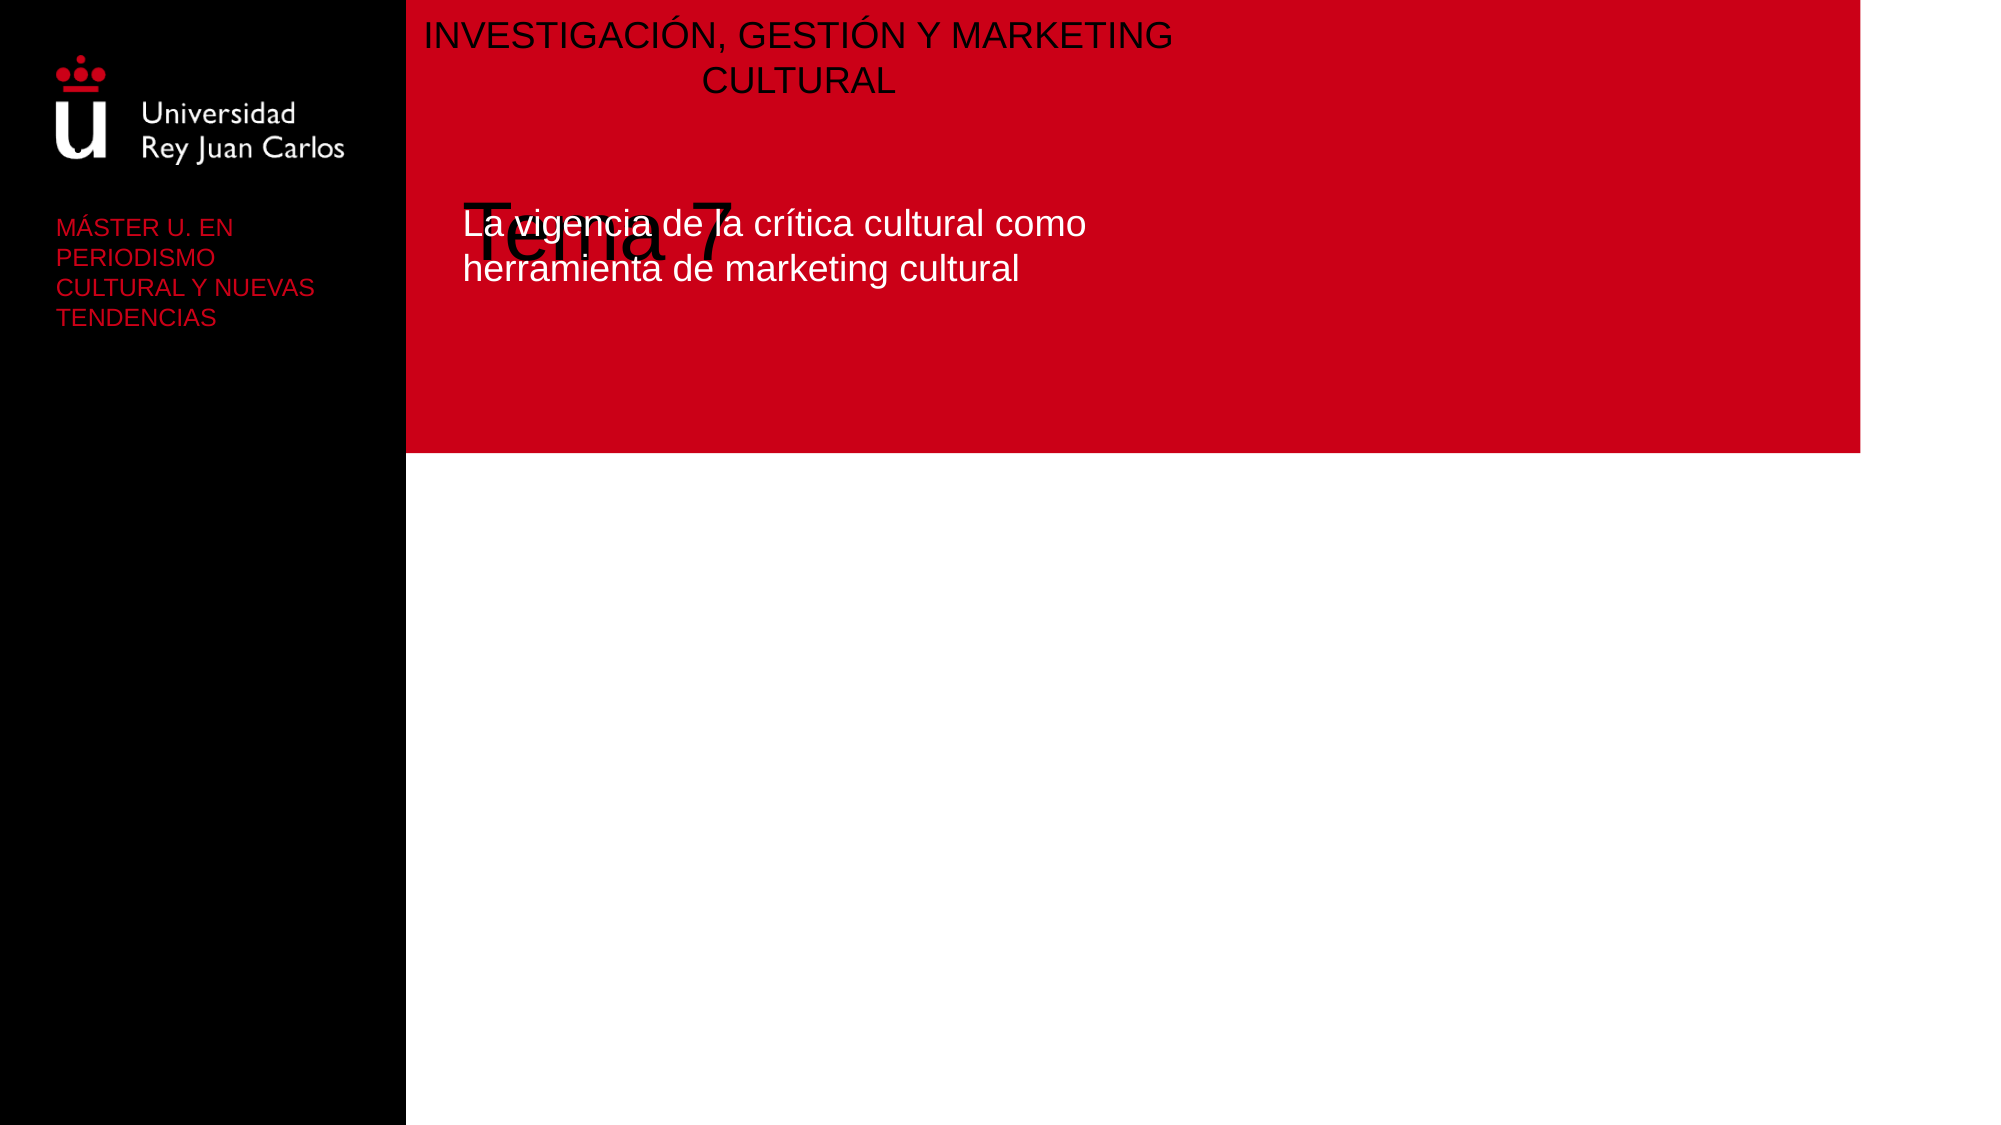

INVESTIGACIÓN, GESTIÓN Y MARKETING CULTURAL
# Tema 7
MÁSTER U. EN PERIODISMO CULTURAL Y NUEVAS TENDENCIAS
La vigencia de la crítica cultural como herramienta de marketing cultural